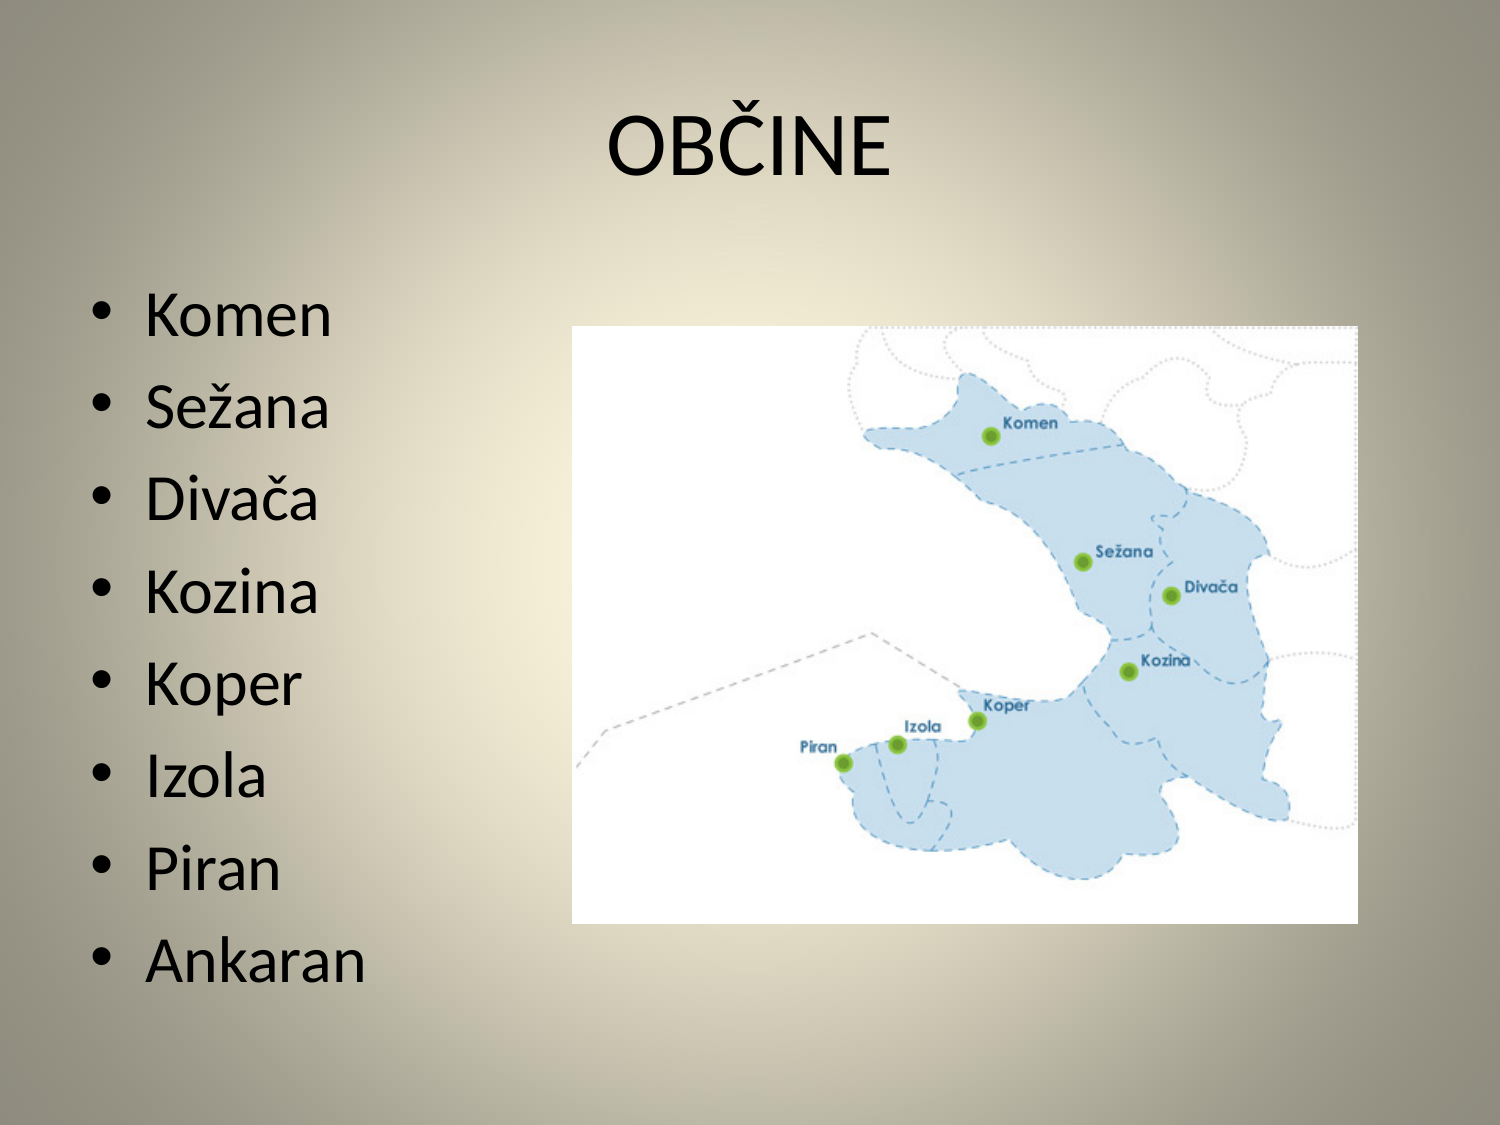

# OBČINE
Komen
Sežana
Divača
Kozina
Koper
Izola
Piran
Ankaran